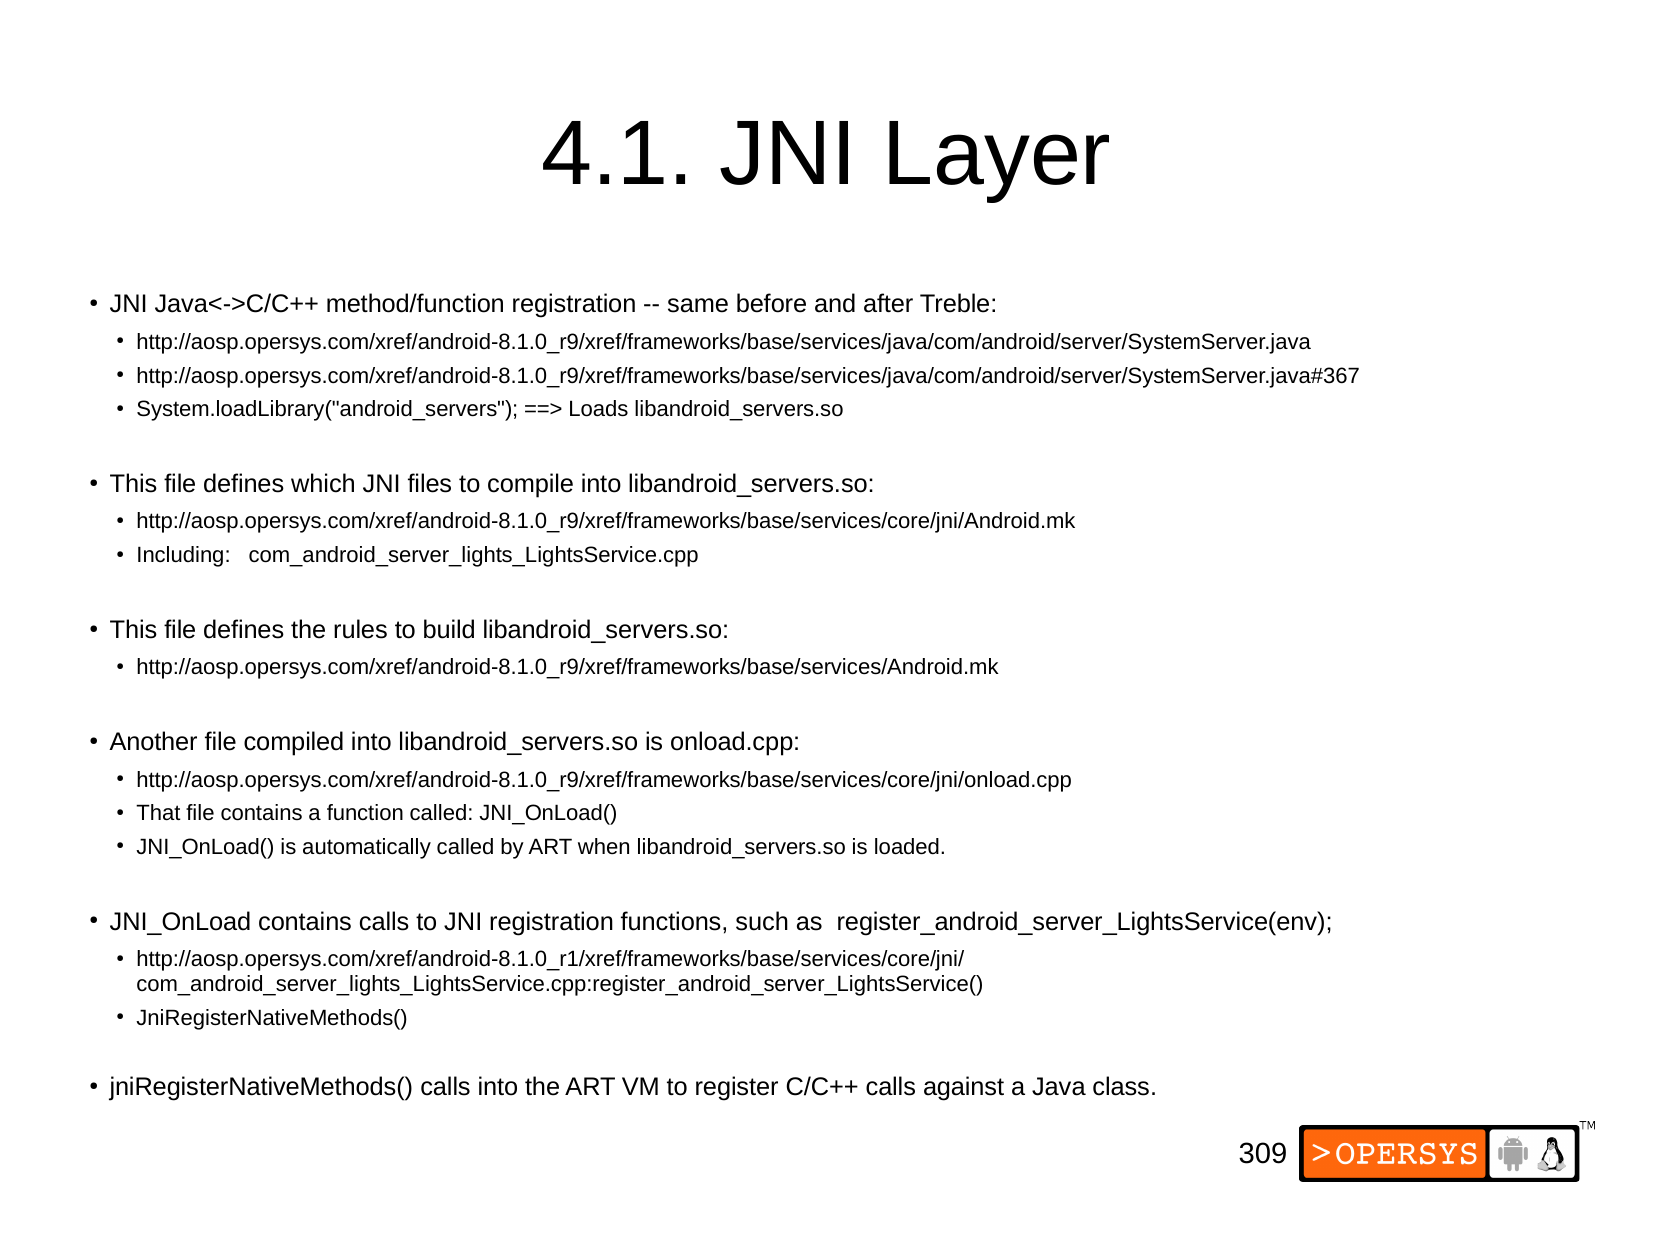

# 4.1. JNI Layer
JNI Java<->C/C++ method/function registration -- same before and after Treble:
http://aosp.opersys.com/xref/android-8.1.0_r9/xref/frameworks/base/services/java/com/android/server/SystemServer.java
http://aosp.opersys.com/xref/android-8.1.0_r9/xref/frameworks/base/services/java/com/android/server/SystemServer.java#367
System.loadLibrary("android_servers"); ==> Loads libandroid_servers.so
This file defines which JNI files to compile into libandroid_servers.so:
http://aosp.opersys.com/xref/android-8.1.0_r9/xref/frameworks/base/services/core/jni/Android.mk
Including: 	com_android_server_lights_LightsService.cpp
This file defines the rules to build libandroid_servers.so:
http://aosp.opersys.com/xref/android-8.1.0_r9/xref/frameworks/base/services/Android.mk
Another file compiled into libandroid_servers.so is onload.cpp:
http://aosp.opersys.com/xref/android-8.1.0_r9/xref/frameworks/base/services/core/jni/onload.cpp
That file contains a function called: JNI_OnLoad()
JNI_OnLoad() is automatically called by ART when libandroid_servers.so is loaded.
JNI_OnLoad contains calls to JNI registration functions, such as register_android_server_LightsService(env);
http://aosp.opersys.com/xref/android-8.1.0_r1/xref/frameworks/base/services/core/jni/com_android_server_lights_LightsService.cpp:register_android_server_LightsService()
JniRegisterNativeMethods()
jniRegisterNativeMethods() calls into the ART VM to register C/C++ calls against a Java class.